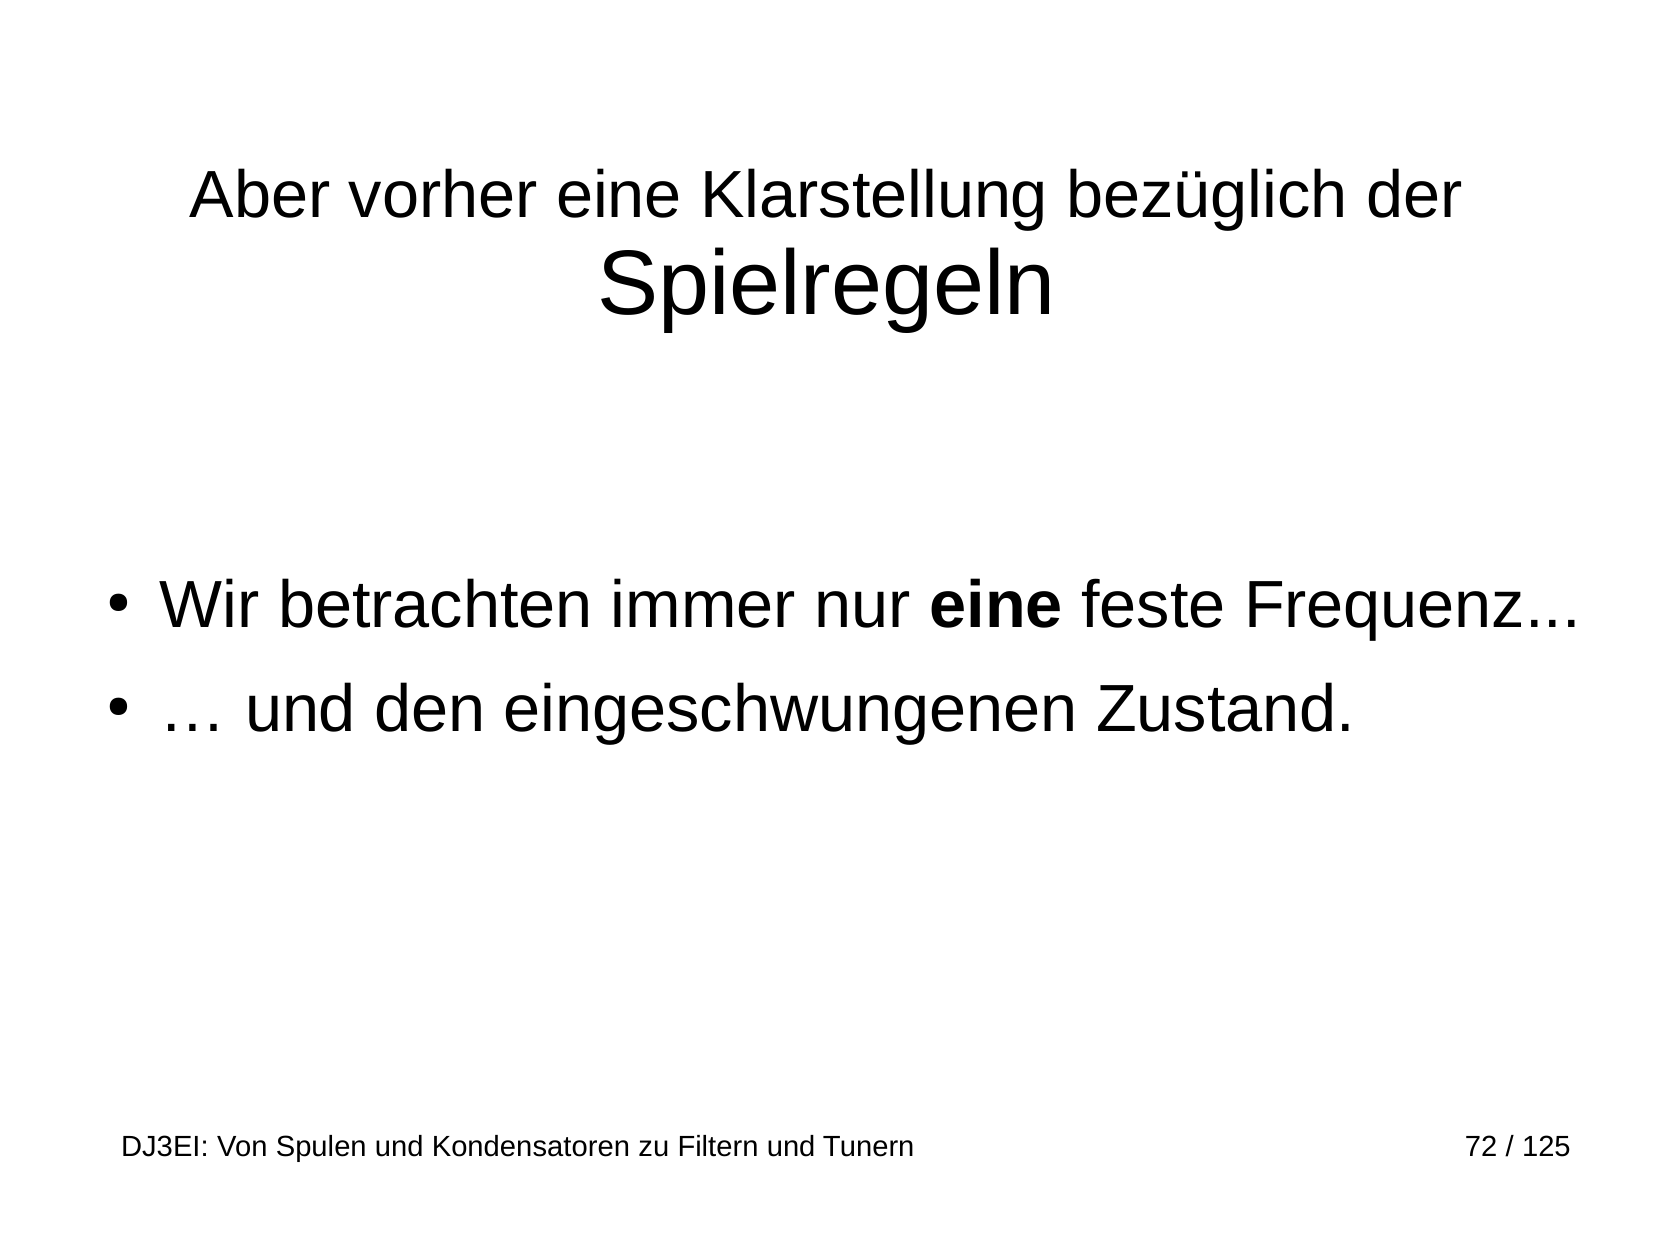

# Aber vorher eine Klarstellung bezüglich der Spielregeln
Wir betrachten immer nur eine feste Frequenz...
… und den eingeschwungenen Zustand.